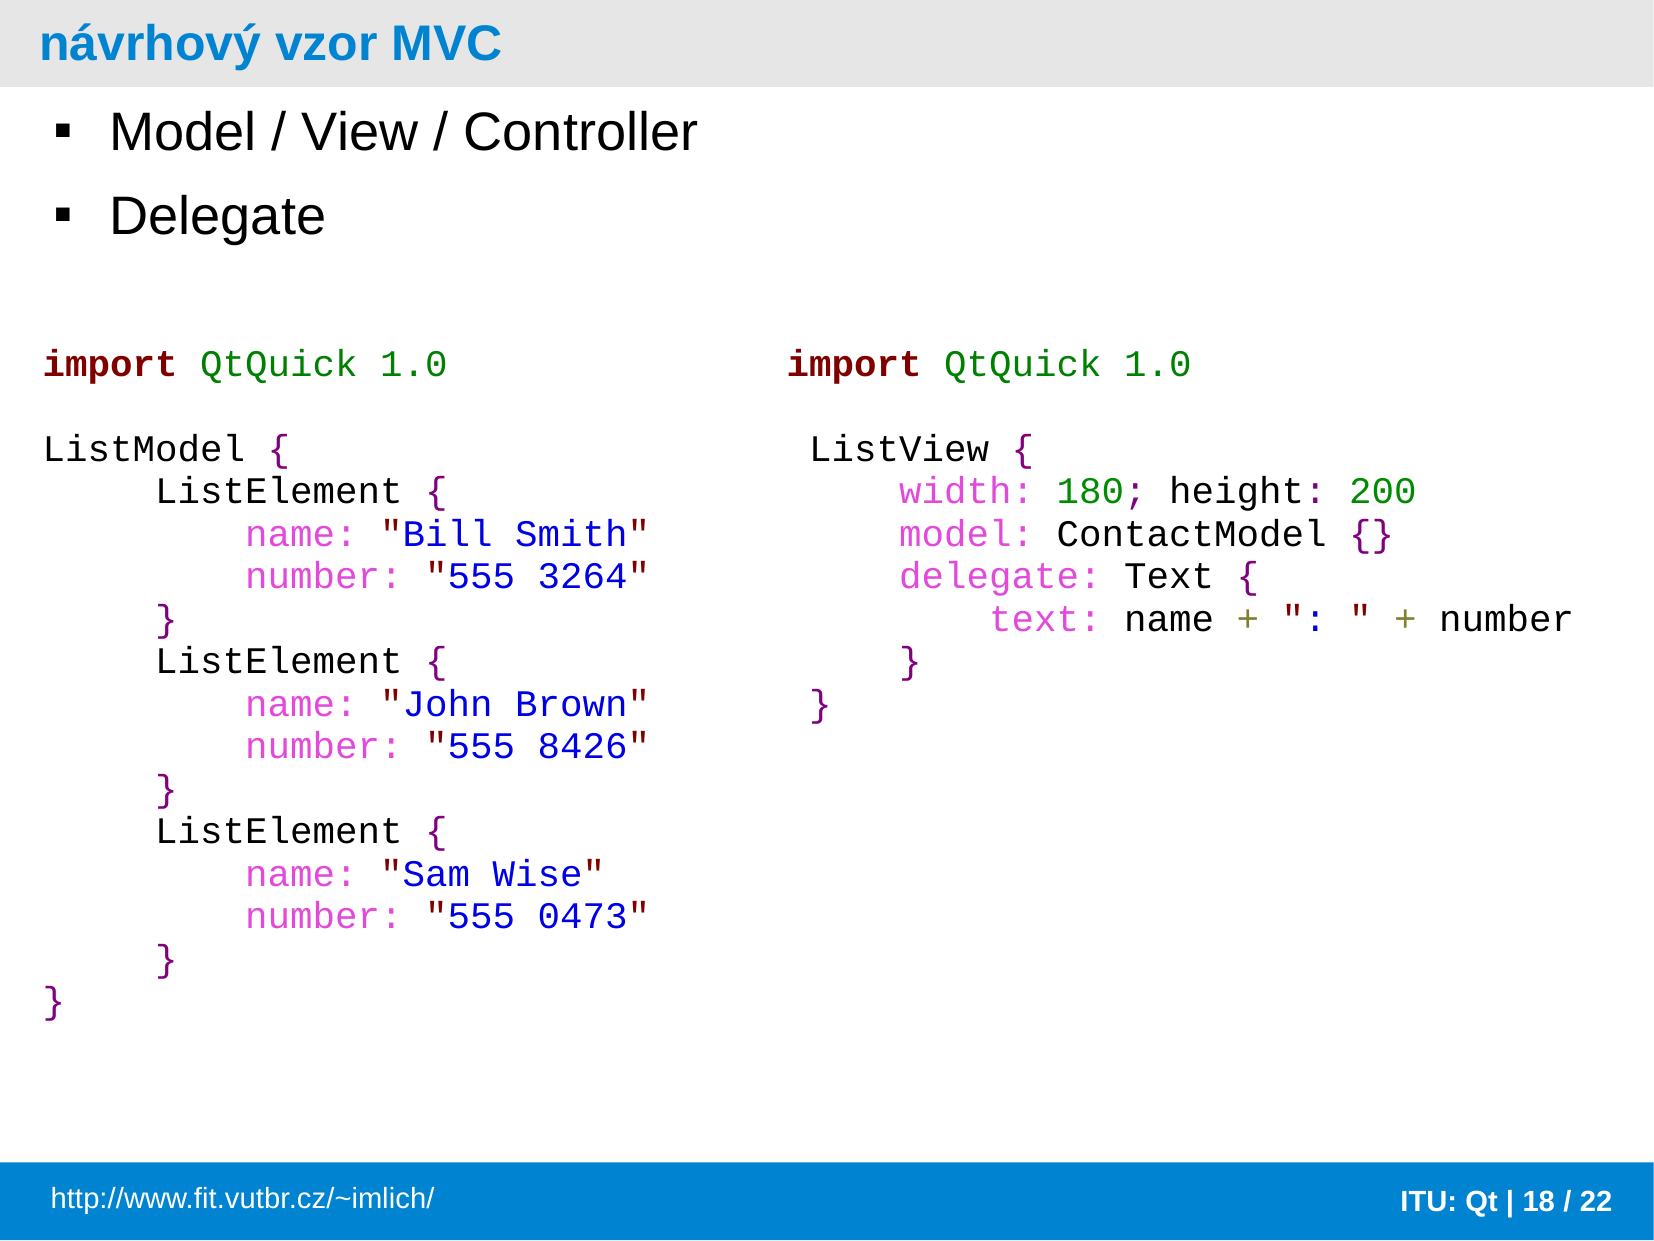

# návrhový vzor MVC
Model / View / Controller
Delegate
import QtQuick 1.0
ListModel {
 ListElement {
         name: "Bill Smith"
         number: "555 3264"
 }
 ListElement {
         name: "John Brown"
         number: "555 8426"
 }
 ListElement {
         name: "Sam Wise"
         number: "555 0473"
 }
}
import QtQuick 1.0
 ListView {
     width: 180; height: 200
     model: ContactModel {}
     delegate: Text {
         text: name + ": " + number
 }
 }